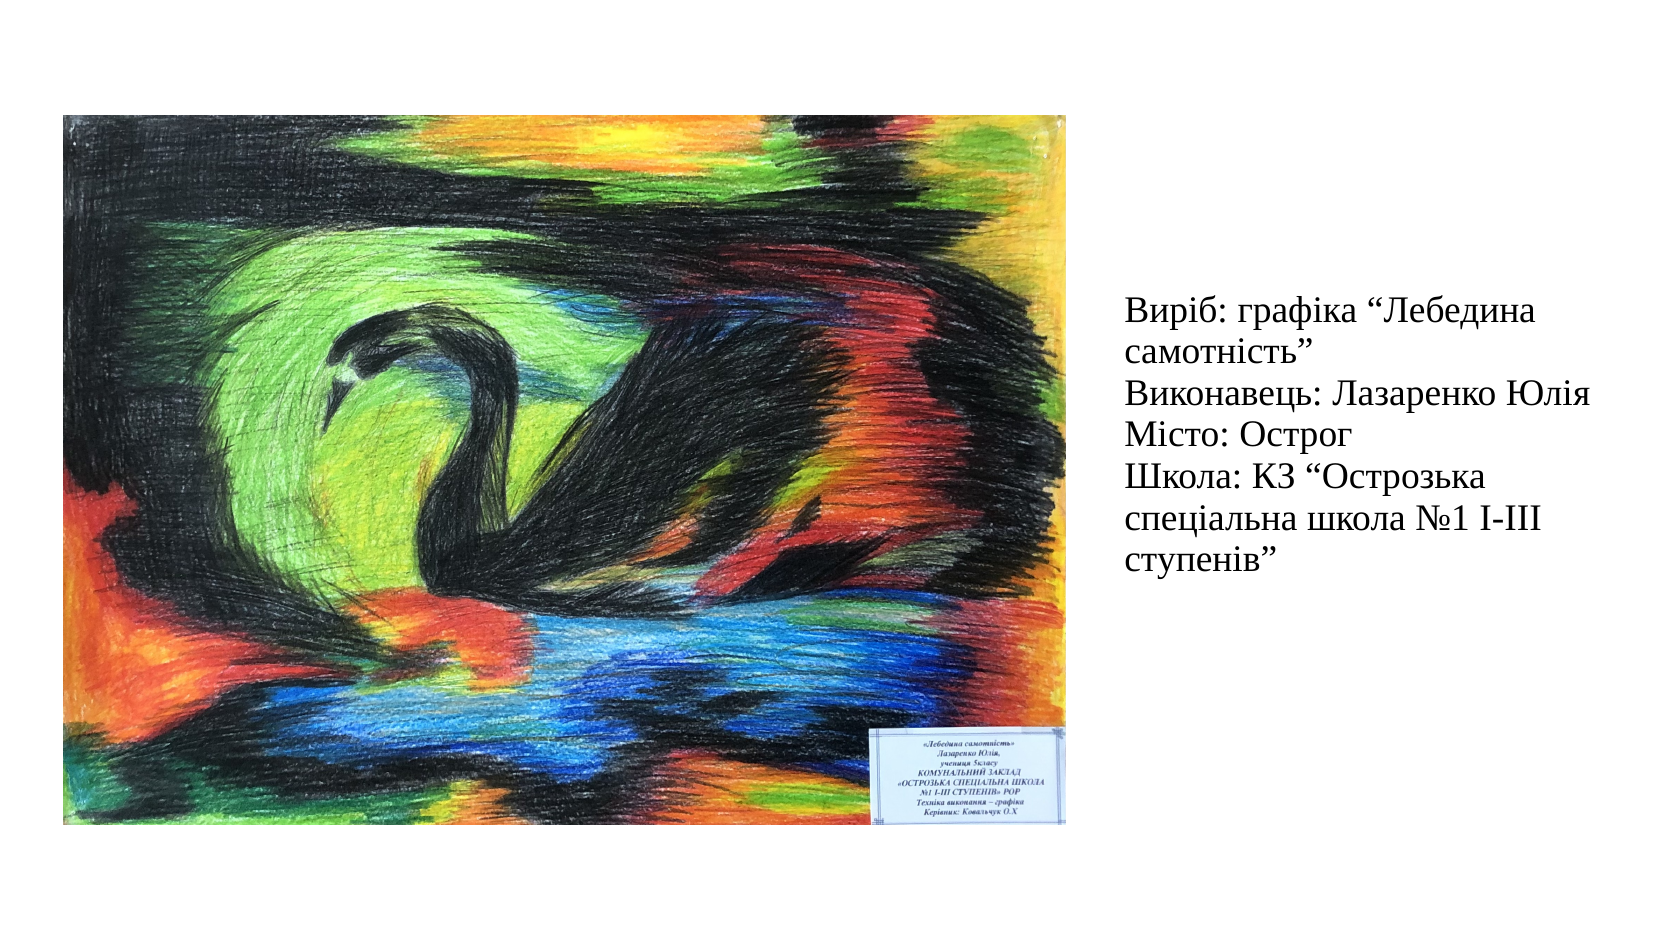

Виріб: графіка “Лебедина самотність”
Виконавець: Лазаренко Юлія
Місто: Острог
Школа: КЗ “Острозька спеціальна школа №1 I-III ступенів”